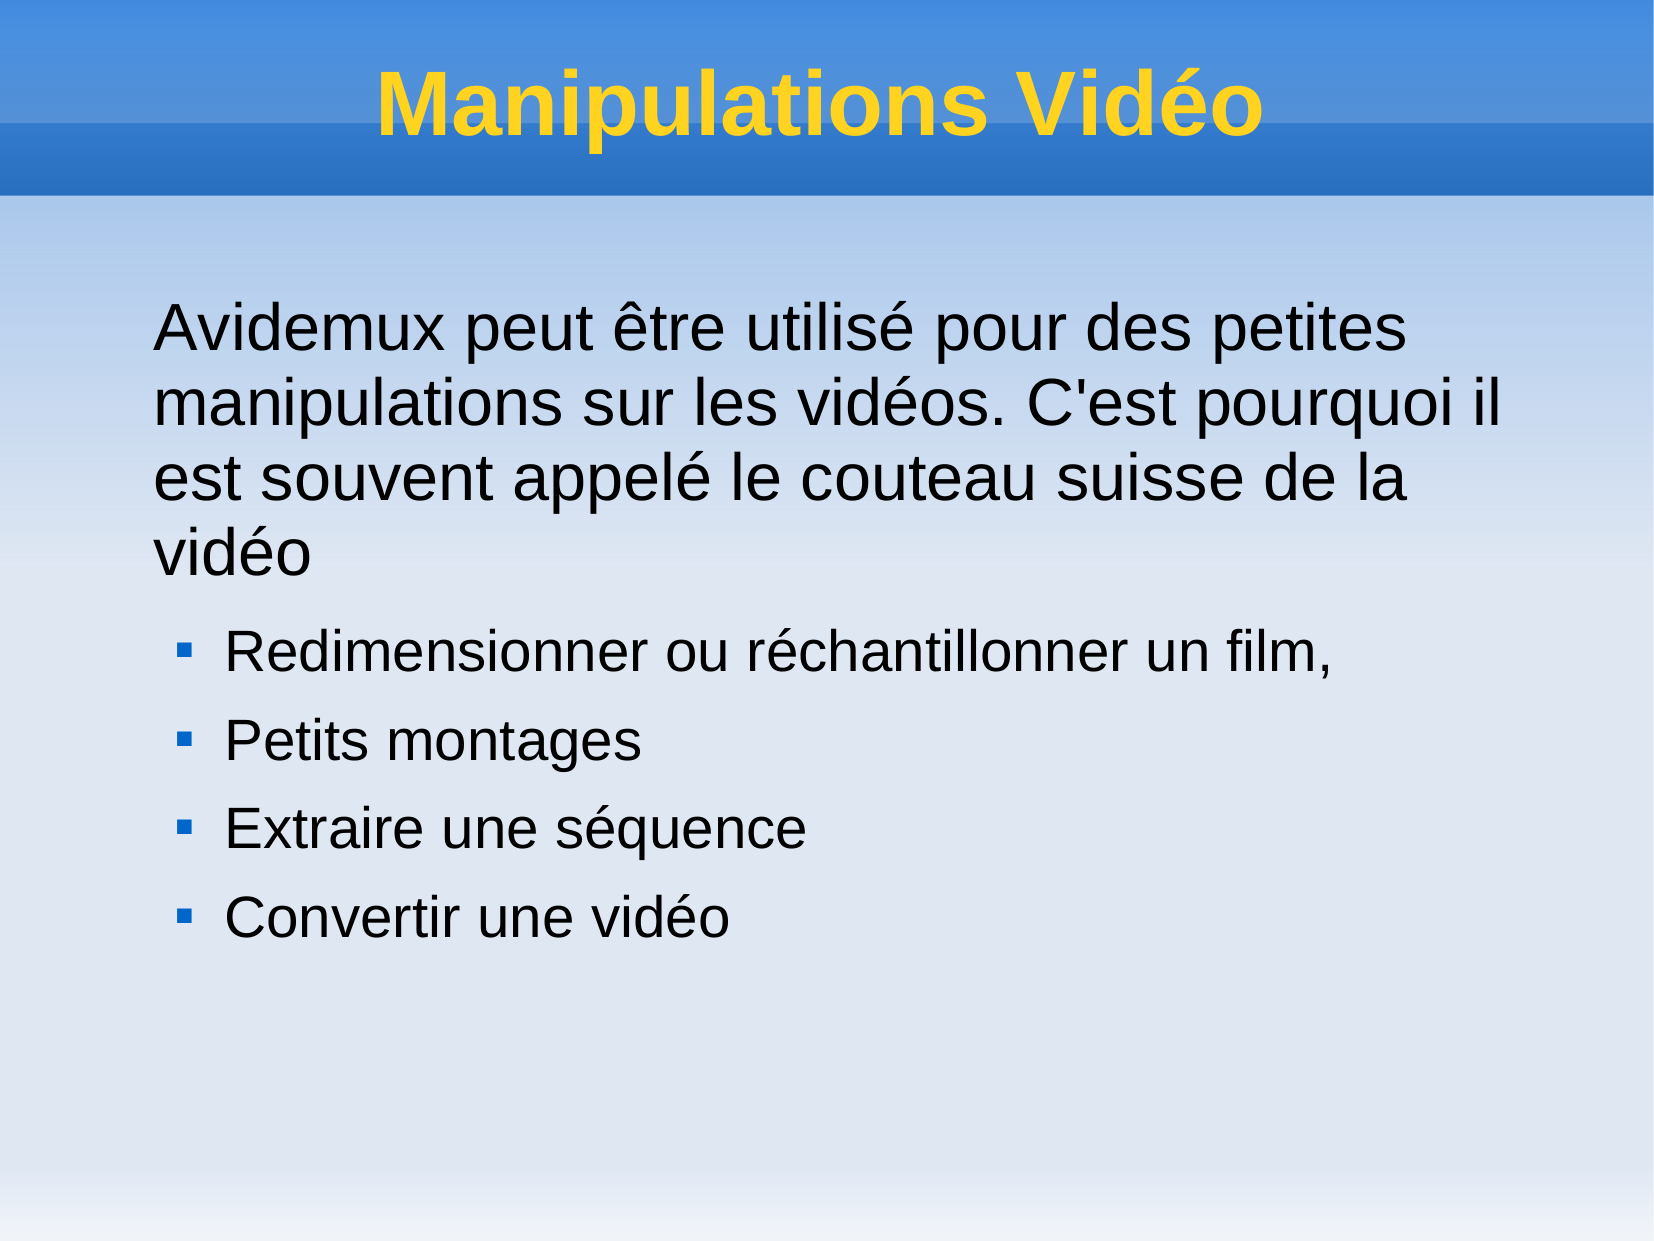

# Manipulations Vidéo
Avidemux peut être utilisé pour des petites manipulations sur les vidéos. C'est pourquoi il est souvent appelé le couteau suisse de la vidéo
Redimensionner ou réchantillonner un film,
Petits montages
Extraire une séquence
Convertir une vidéo